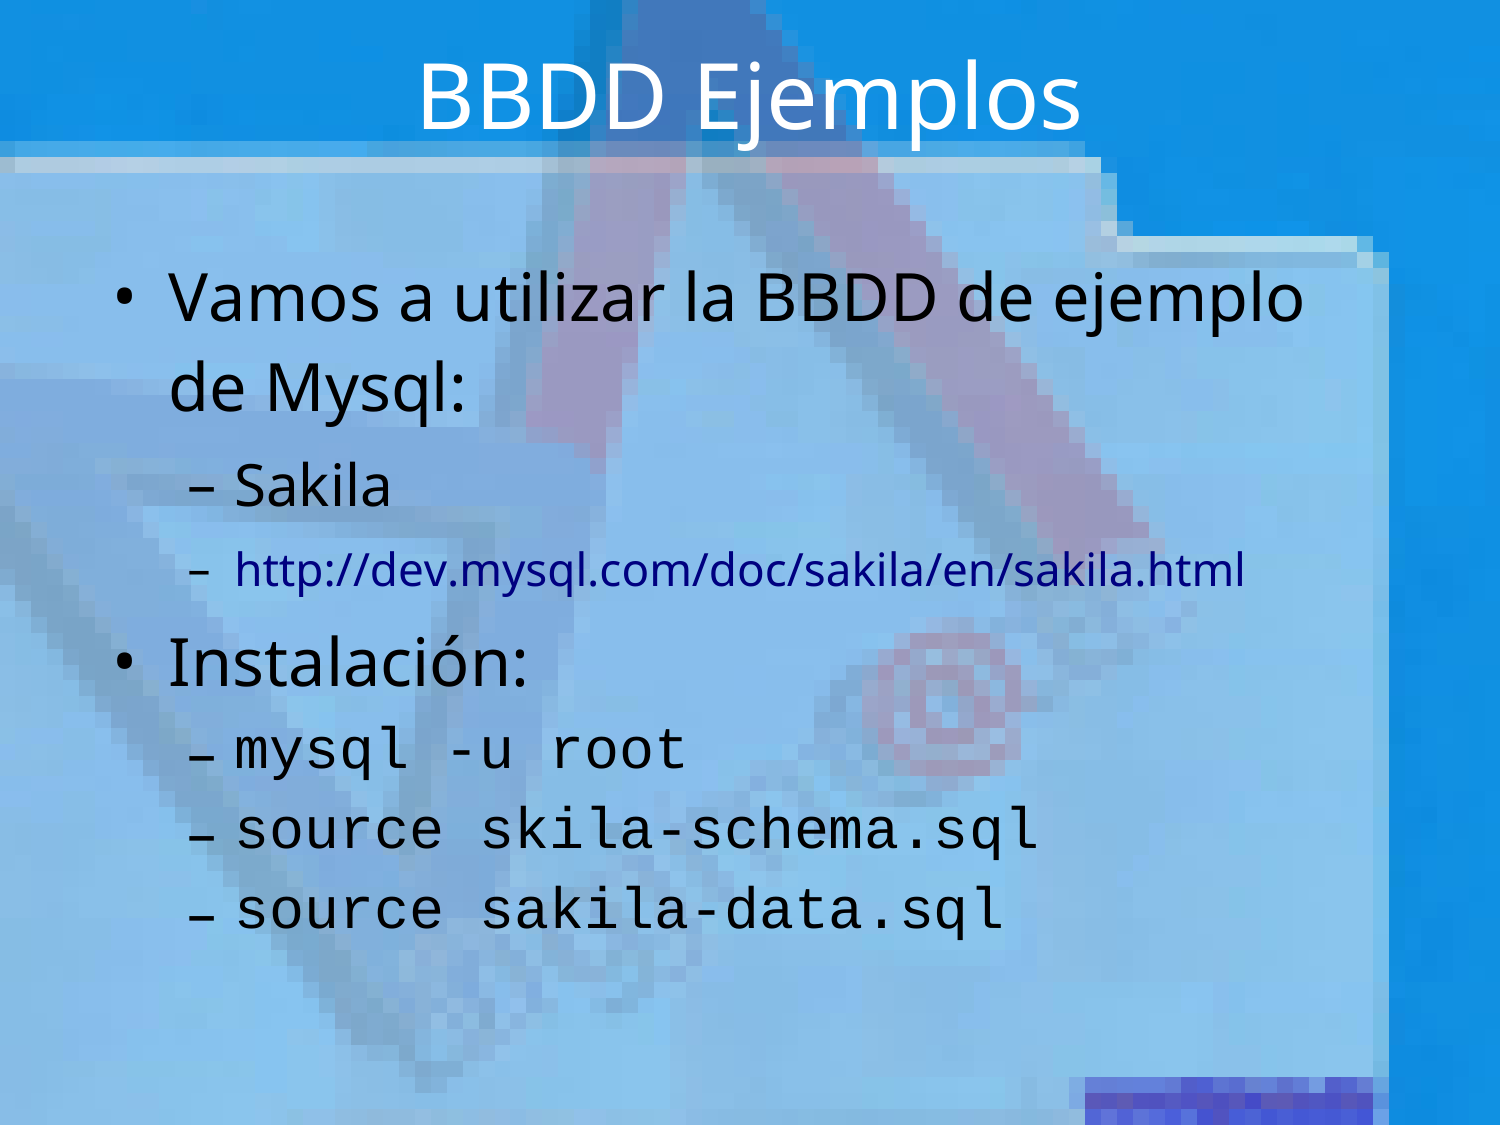

# BBDD Ejemplos
Vamos a utilizar la BBDD de ejemplo de Mysql:
Sakila
http://dev.mysql.com/doc/sakila/en/sakila.html
Instalación:
mysql -u root
source skila-schema.sql
source sakila-data.sql